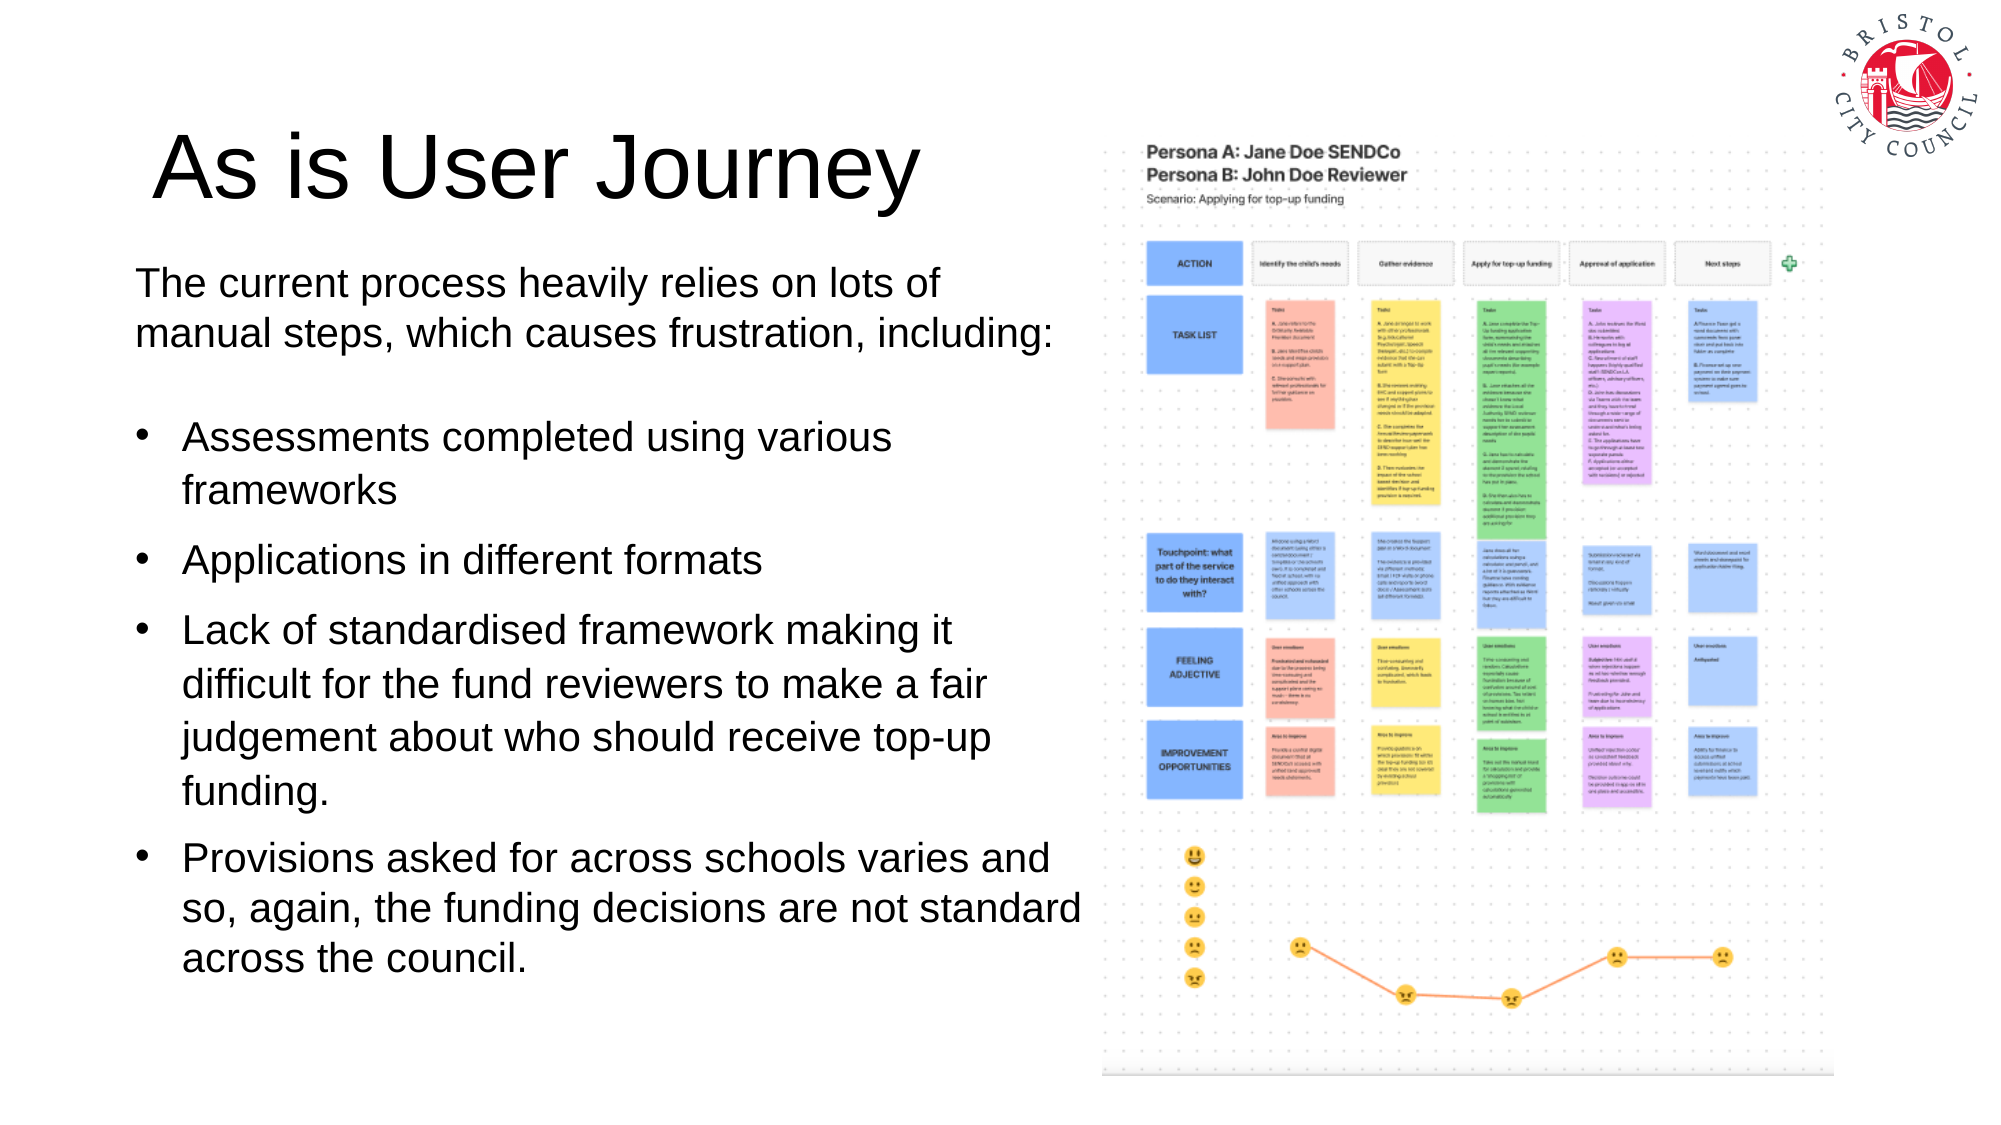

# As is User Journey
The current process heavily relies on lots of manual steps, which causes frustration, including:
Assessments completed using various frameworks
Applications in different formats
Lack of standardised framework making it difficult for the fund reviewers to make a fair judgement about who should receive top-up funding.
Provisions asked for across schools varies and so, again, the funding decisions are not standard across the council.